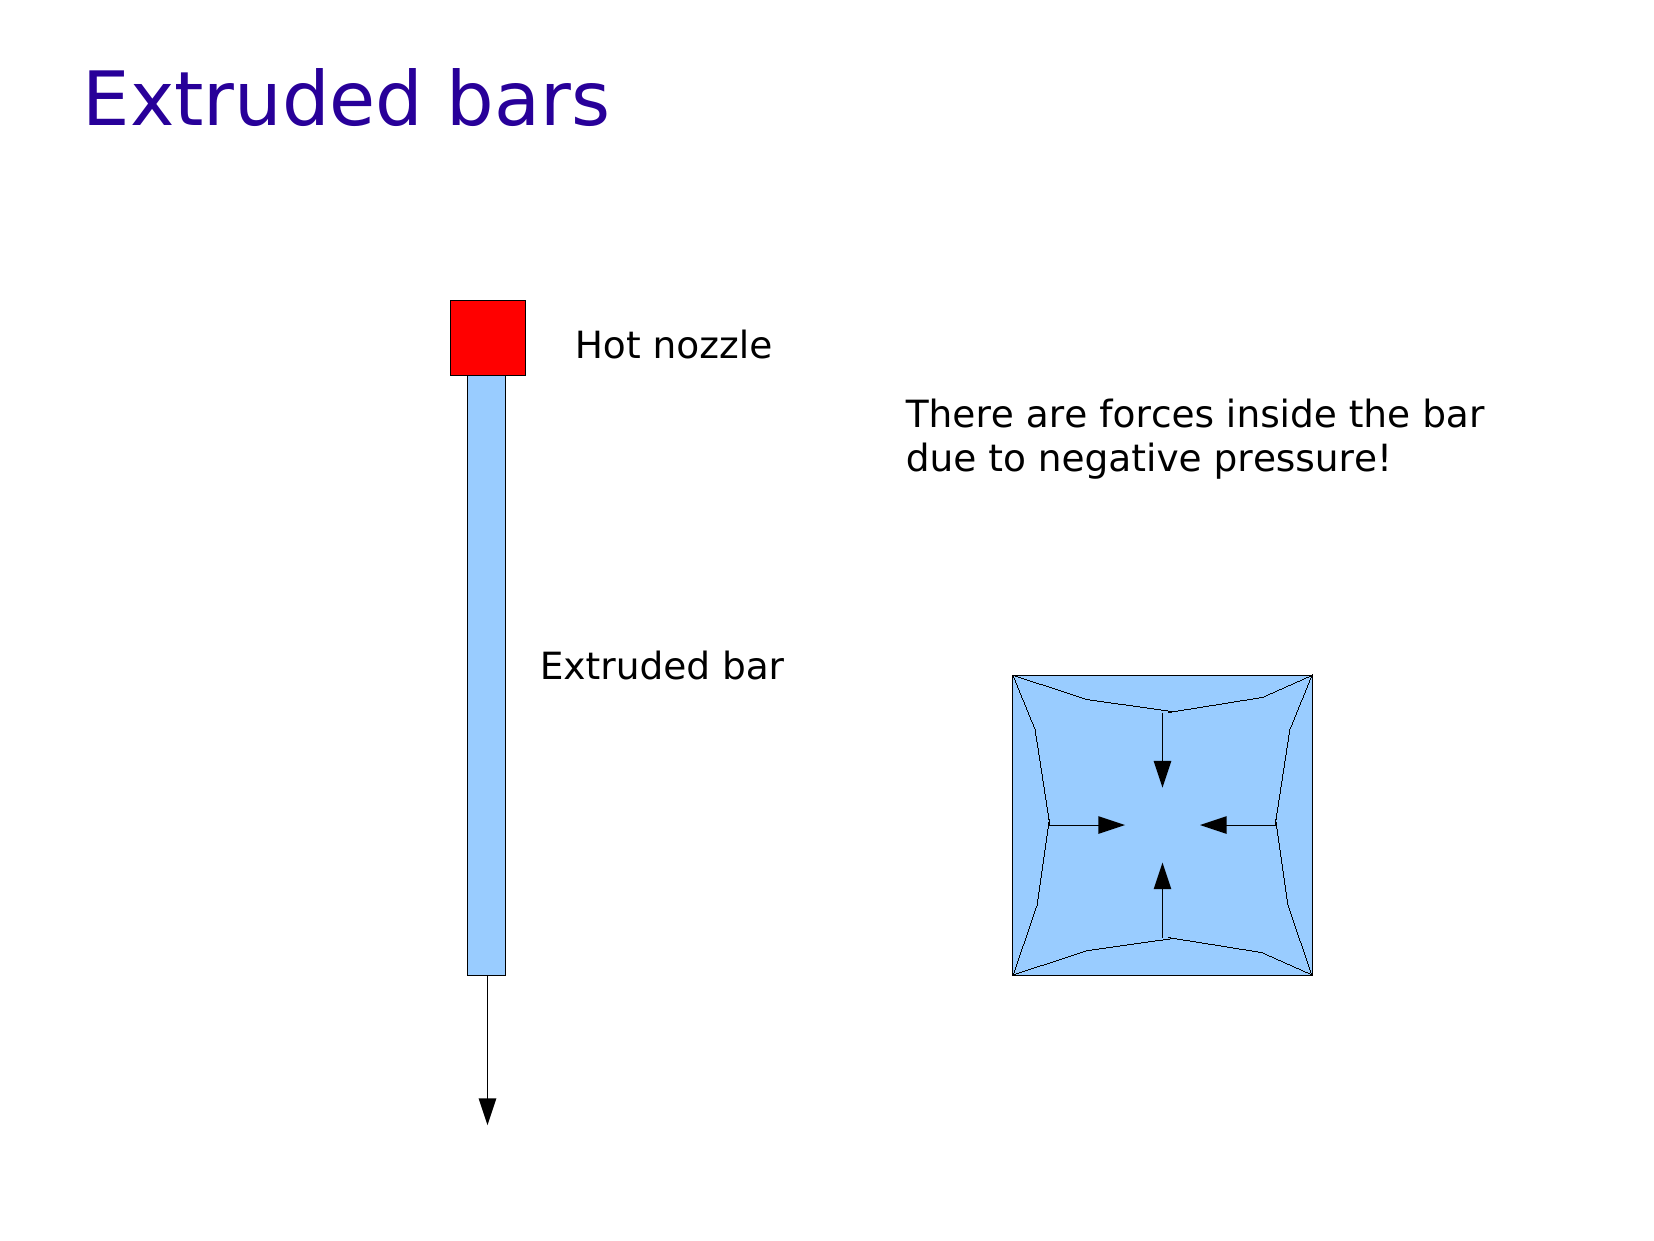

# Extruded bars
Hot nozzle
There are forces inside the bar
due to negative pressure!
Extruded bar